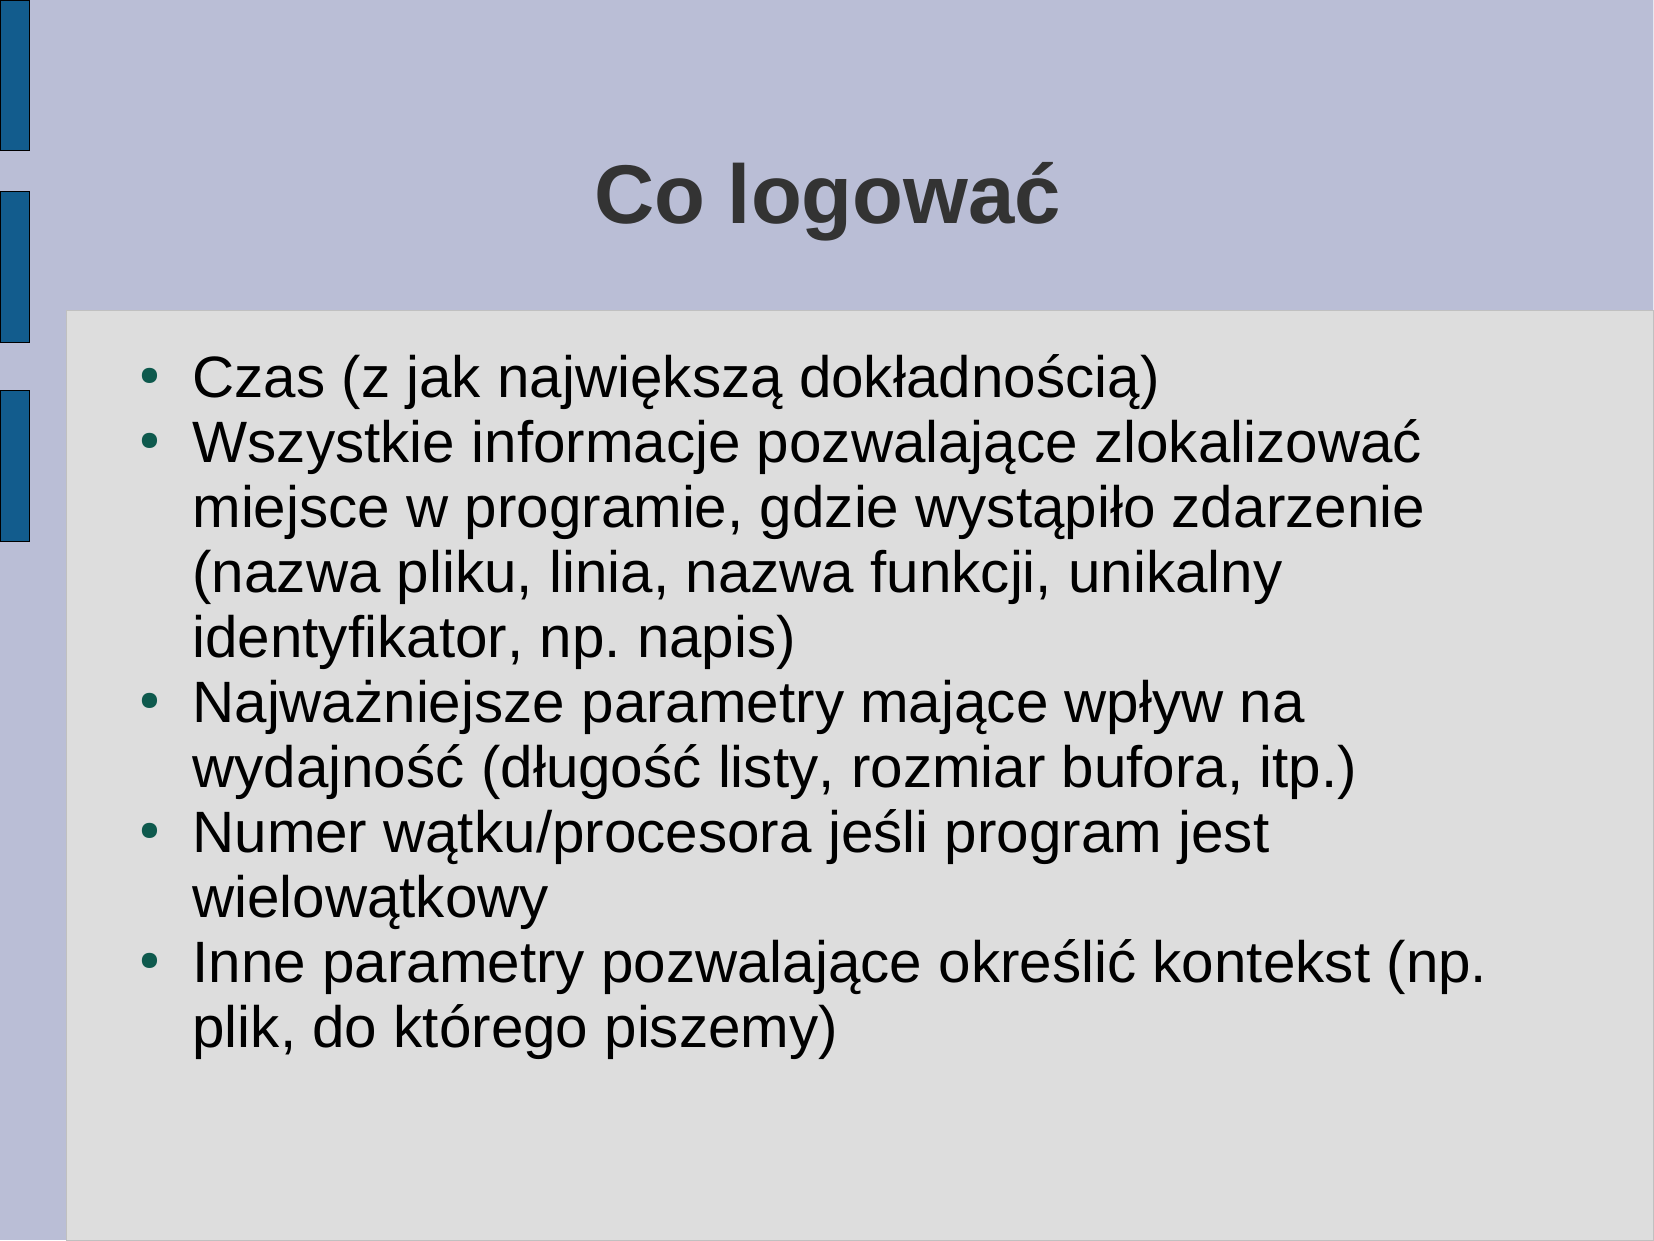

# Co logować
Czas (z jak największą dokładnością)
Wszystkie informacje pozwalające zlokalizować miejsce w programie, gdzie wystąpiło zdarzenie (nazwa pliku, linia, nazwa funkcji, unikalny identyfikator, np. napis)
Najważniejsze parametry mające wpływ na wydajność (długość listy, rozmiar bufora, itp.)
Numer wątku/procesora jeśli program jest wielowątkowy
Inne parametry pozwalające określić kontekst (np. plik, do którego piszemy)